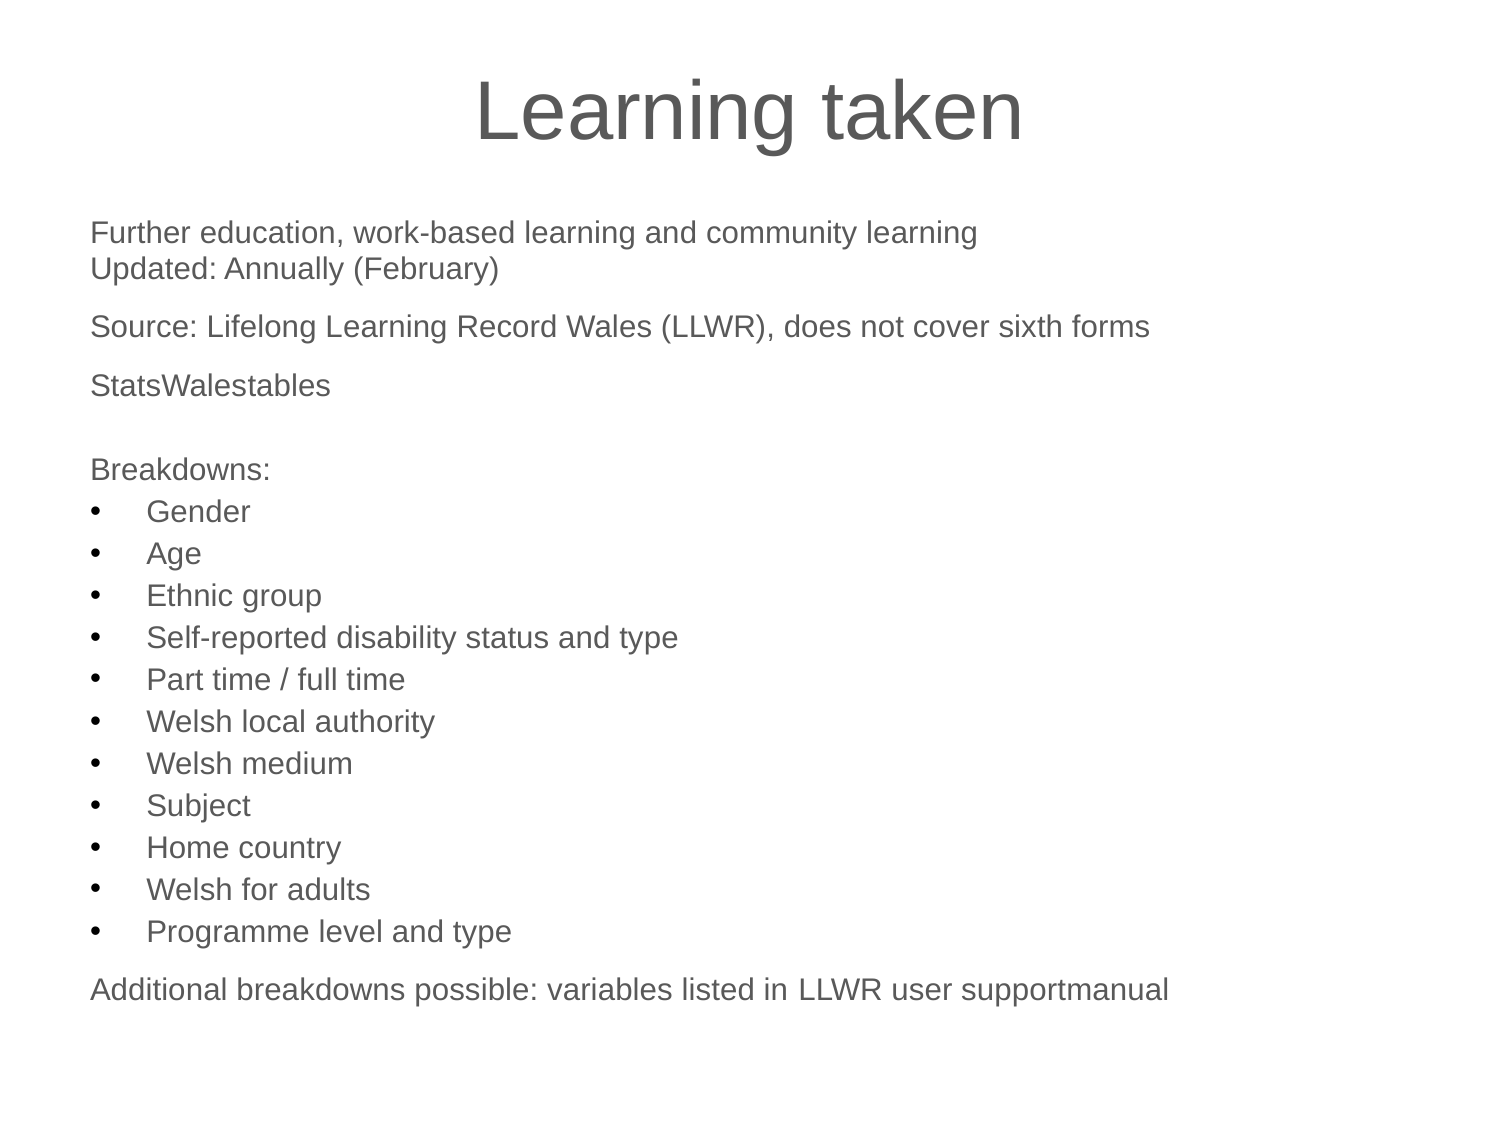

# Learning taken
Further education, work-based learning and community learning
Updated: Annually (February)
Source: Lifelong Learning Record Wales (LLWR), does not cover sixth forms
StatsWalestables
Breakdowns:
Gender
Age
Ethnic group
Self-reported disability status and type
Part time / full time
Welsh local authority
Welsh medium
Subject
Home country
Welsh for adults
Programme level and type
Additional breakdowns possible: variables listed in LLWR user supportmanual